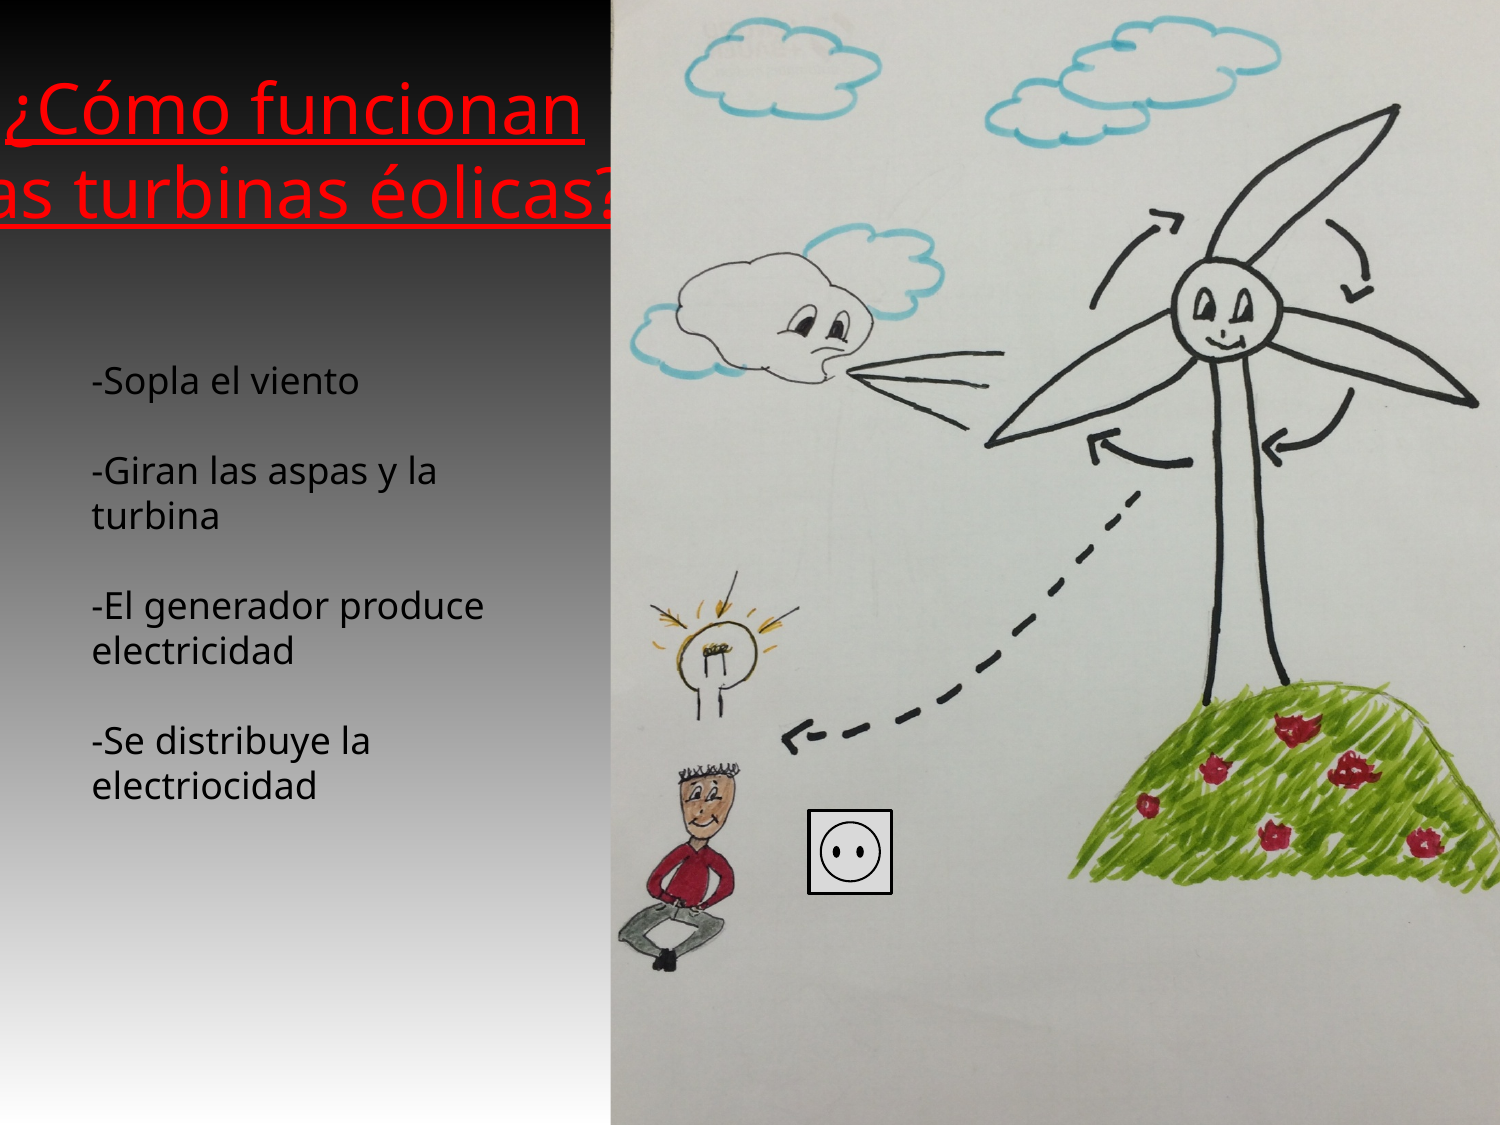

# ¿Cómo funcionan las turbinas éolicas?
-Sopla el viento
-Giran las aspas y la turbina
-El generador produce electricidad
-Se distribuye la electriocidad